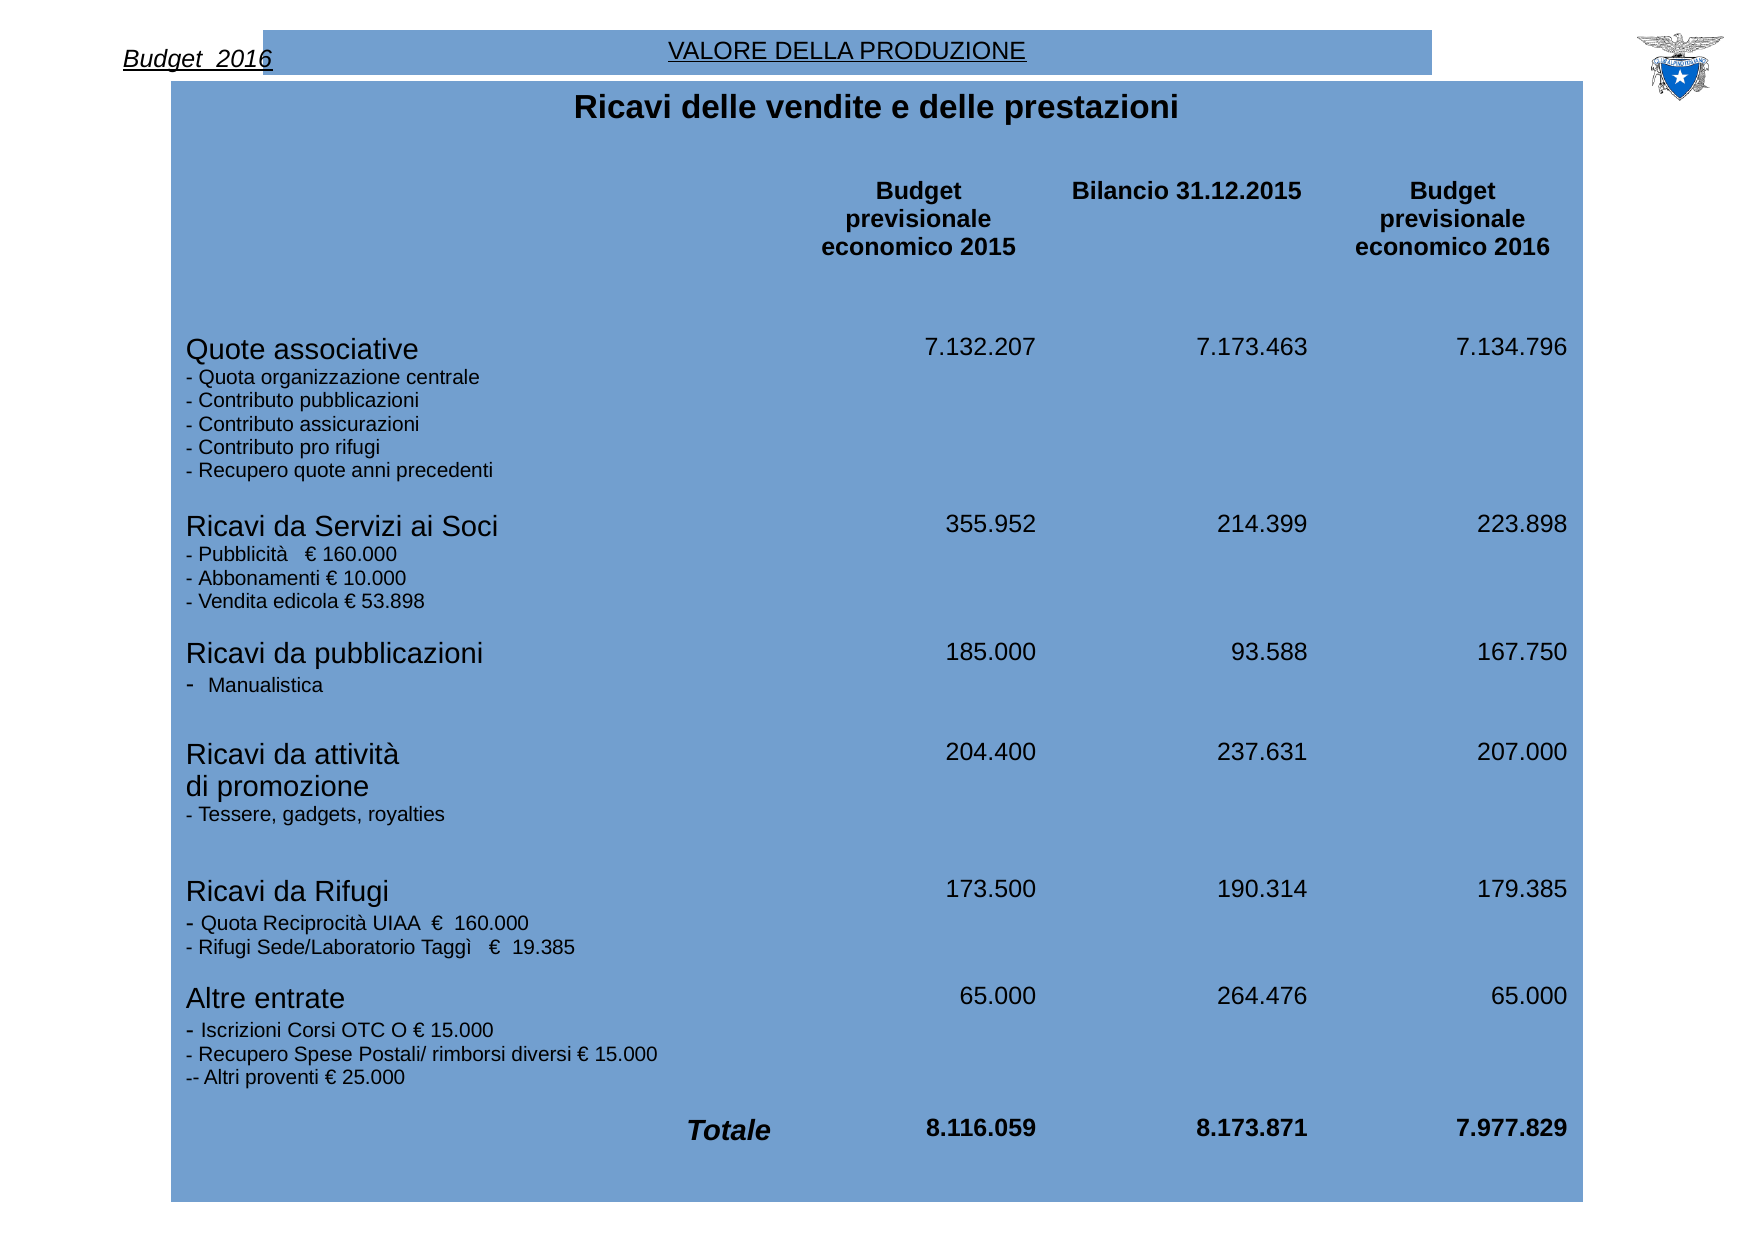

| VALORE DELLA PRODUZIONE |
| --- |
Budget 2016
| Ricavi delle vendite e delle prestazioni | | | |
| --- | --- | --- | --- |
| | Budget previsionale economico 2015 | Bilancio 31.12.2015 | Budget previsionale economico 2016 |
| Quote associative - Quota organizzazione centrale Contributo pubblicazioni Contributo assicurazioni Contributo pro rifugi Recupero quote anni precedenti | 7.132.207 | 7.173.463 | 7.134.796 |
| Ricavi da Servizi ai Soci Pubblicità € 160.000 Abbonamenti € 10.000 Vendita edicola € 53.898 | 355.952 | 214.399 | 223.898 |
| Ricavi da pubblicazioni - Manualistica | 185.000 | 93.588 | 167.750 |
| Ricavi da attività di promozione Tessere, gadgets, royalties | 204.400 | 237.631 | 207.000 |
| Ricavi da Rifugi Quota Reciprocità UIAA € 160.000 Rifugi Sede/Laboratorio Taggì € 19.385 | 173.500 | 190.314 | 179.385 |
| Altre entrate Iscrizioni Corsi OTC O € 15.000 Recupero Spese Postali/ rimborsi diversi € 15.000 - Altri proventi € 25.000 | 65.000 | 264.476 | 65.000 |
| Totale | 8.116.059 | 8.173.871 | 7.977.829 |